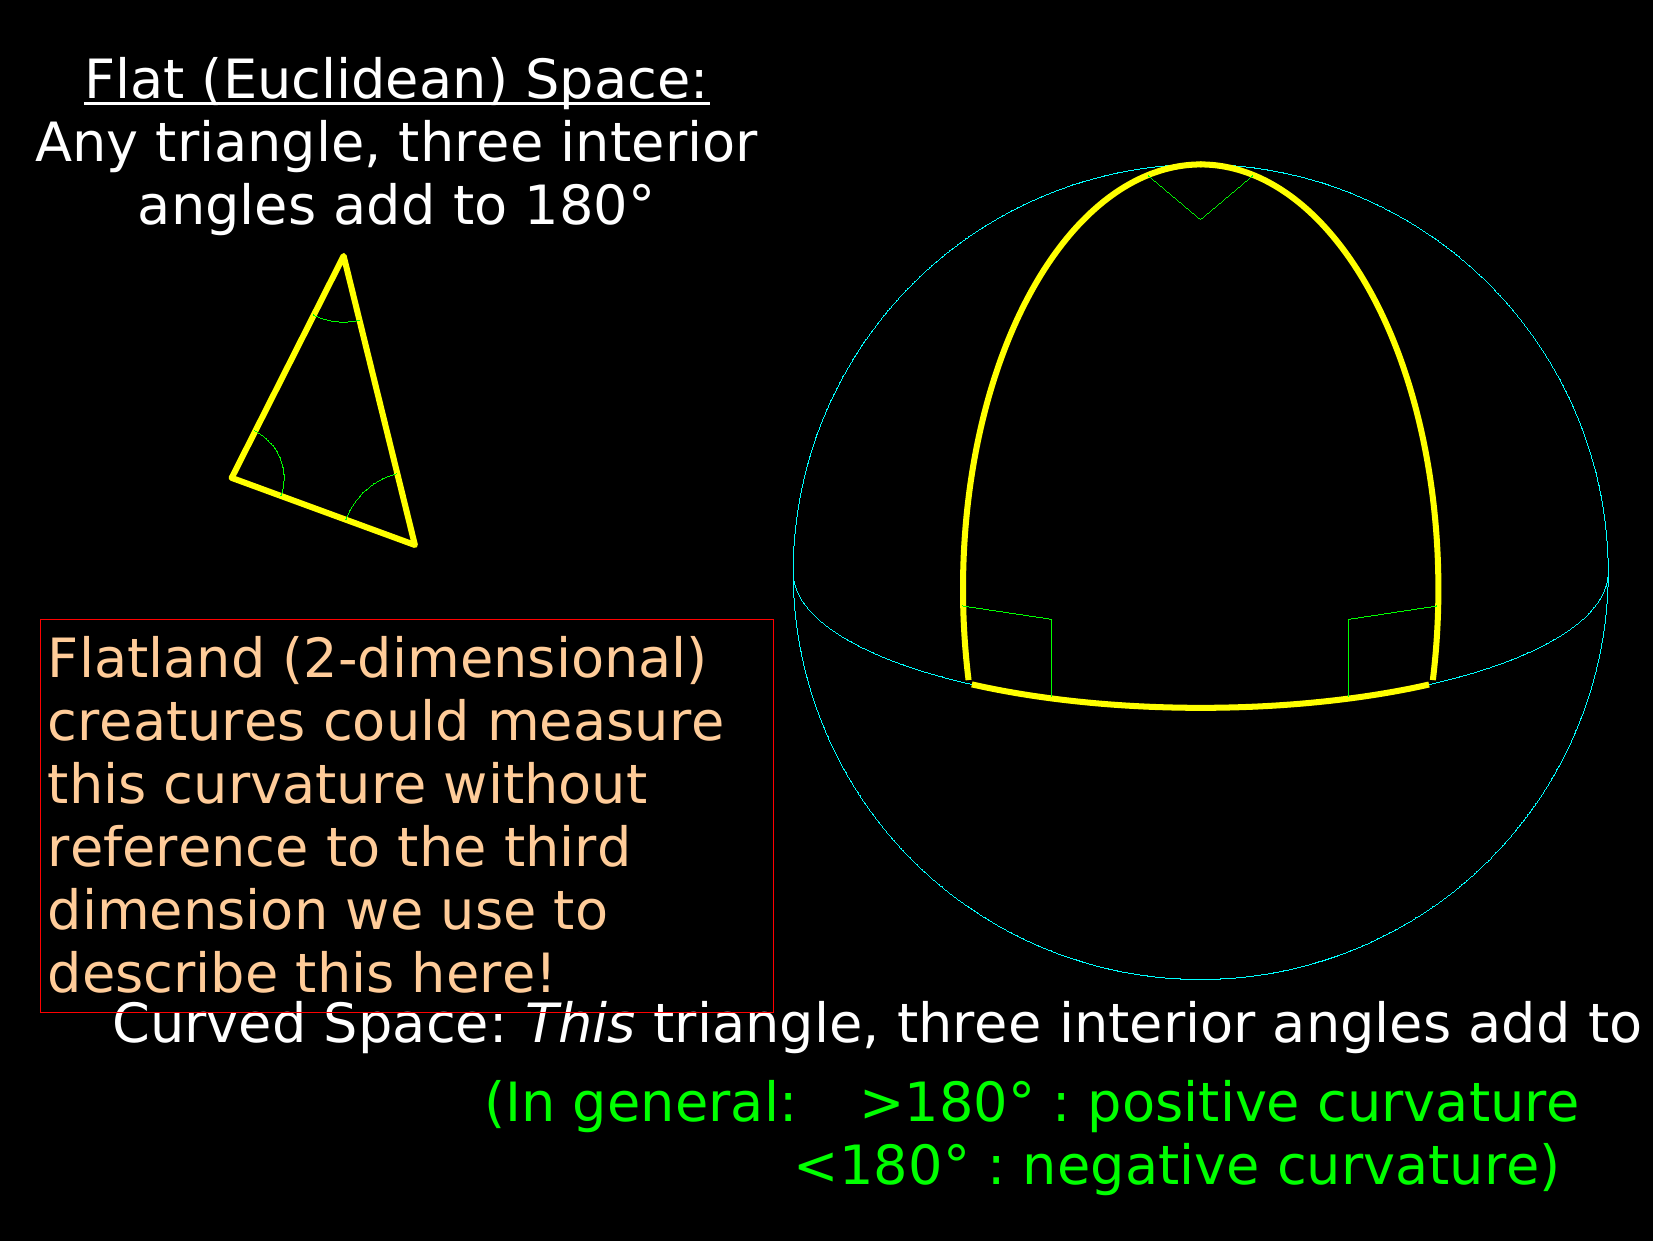

Flat (Euclidean) Space:
Any triangle, three interior
angles add to 180°
Flatland (2-dimensional) creatures could measure this curvature without reference to the third dimension we use to describe this here!
Curved Space: This triangle, three interior angles add to 270°
(In general:	>180° : positive curvature
	<180° : negative curvature)